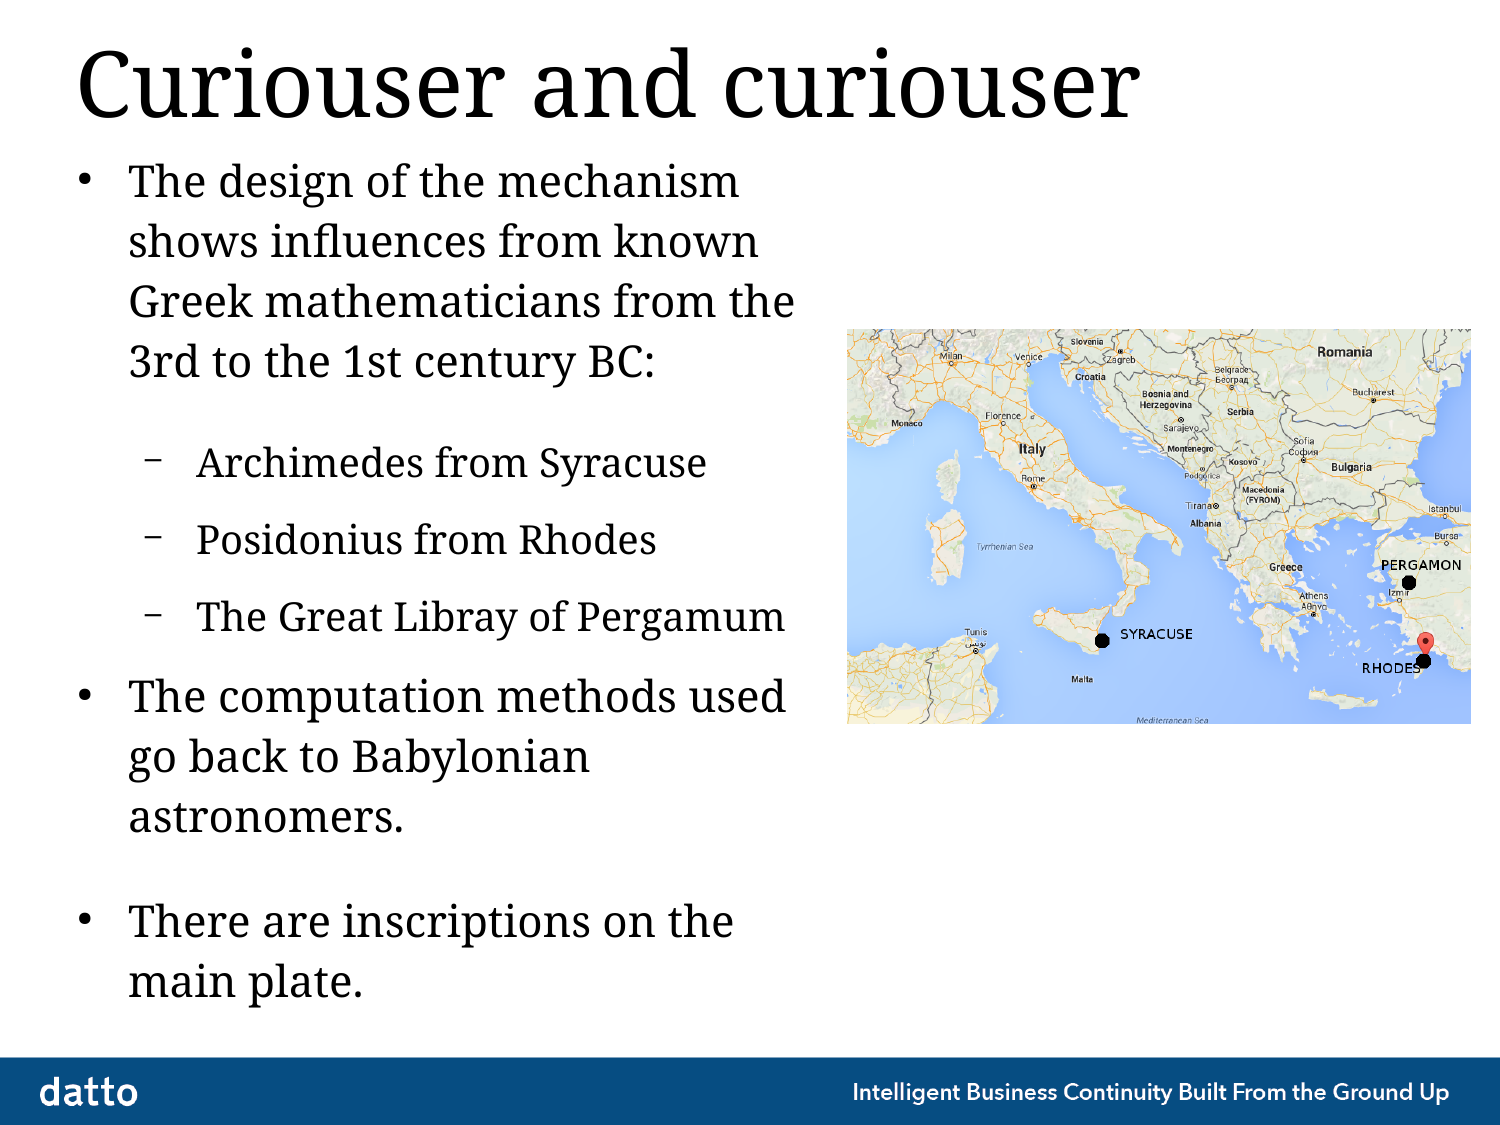

# Curiouser and curiouser
The design of the mechanism shows influences from known Greek mathematicians from the 3rd to the 1st century BC:
Archimedes from Syracuse
Posidonius from Rhodes
The Great Libray of Pergamum
The computation methods used go back to Babylonian astronomers.
There are inscriptions on the main plate.